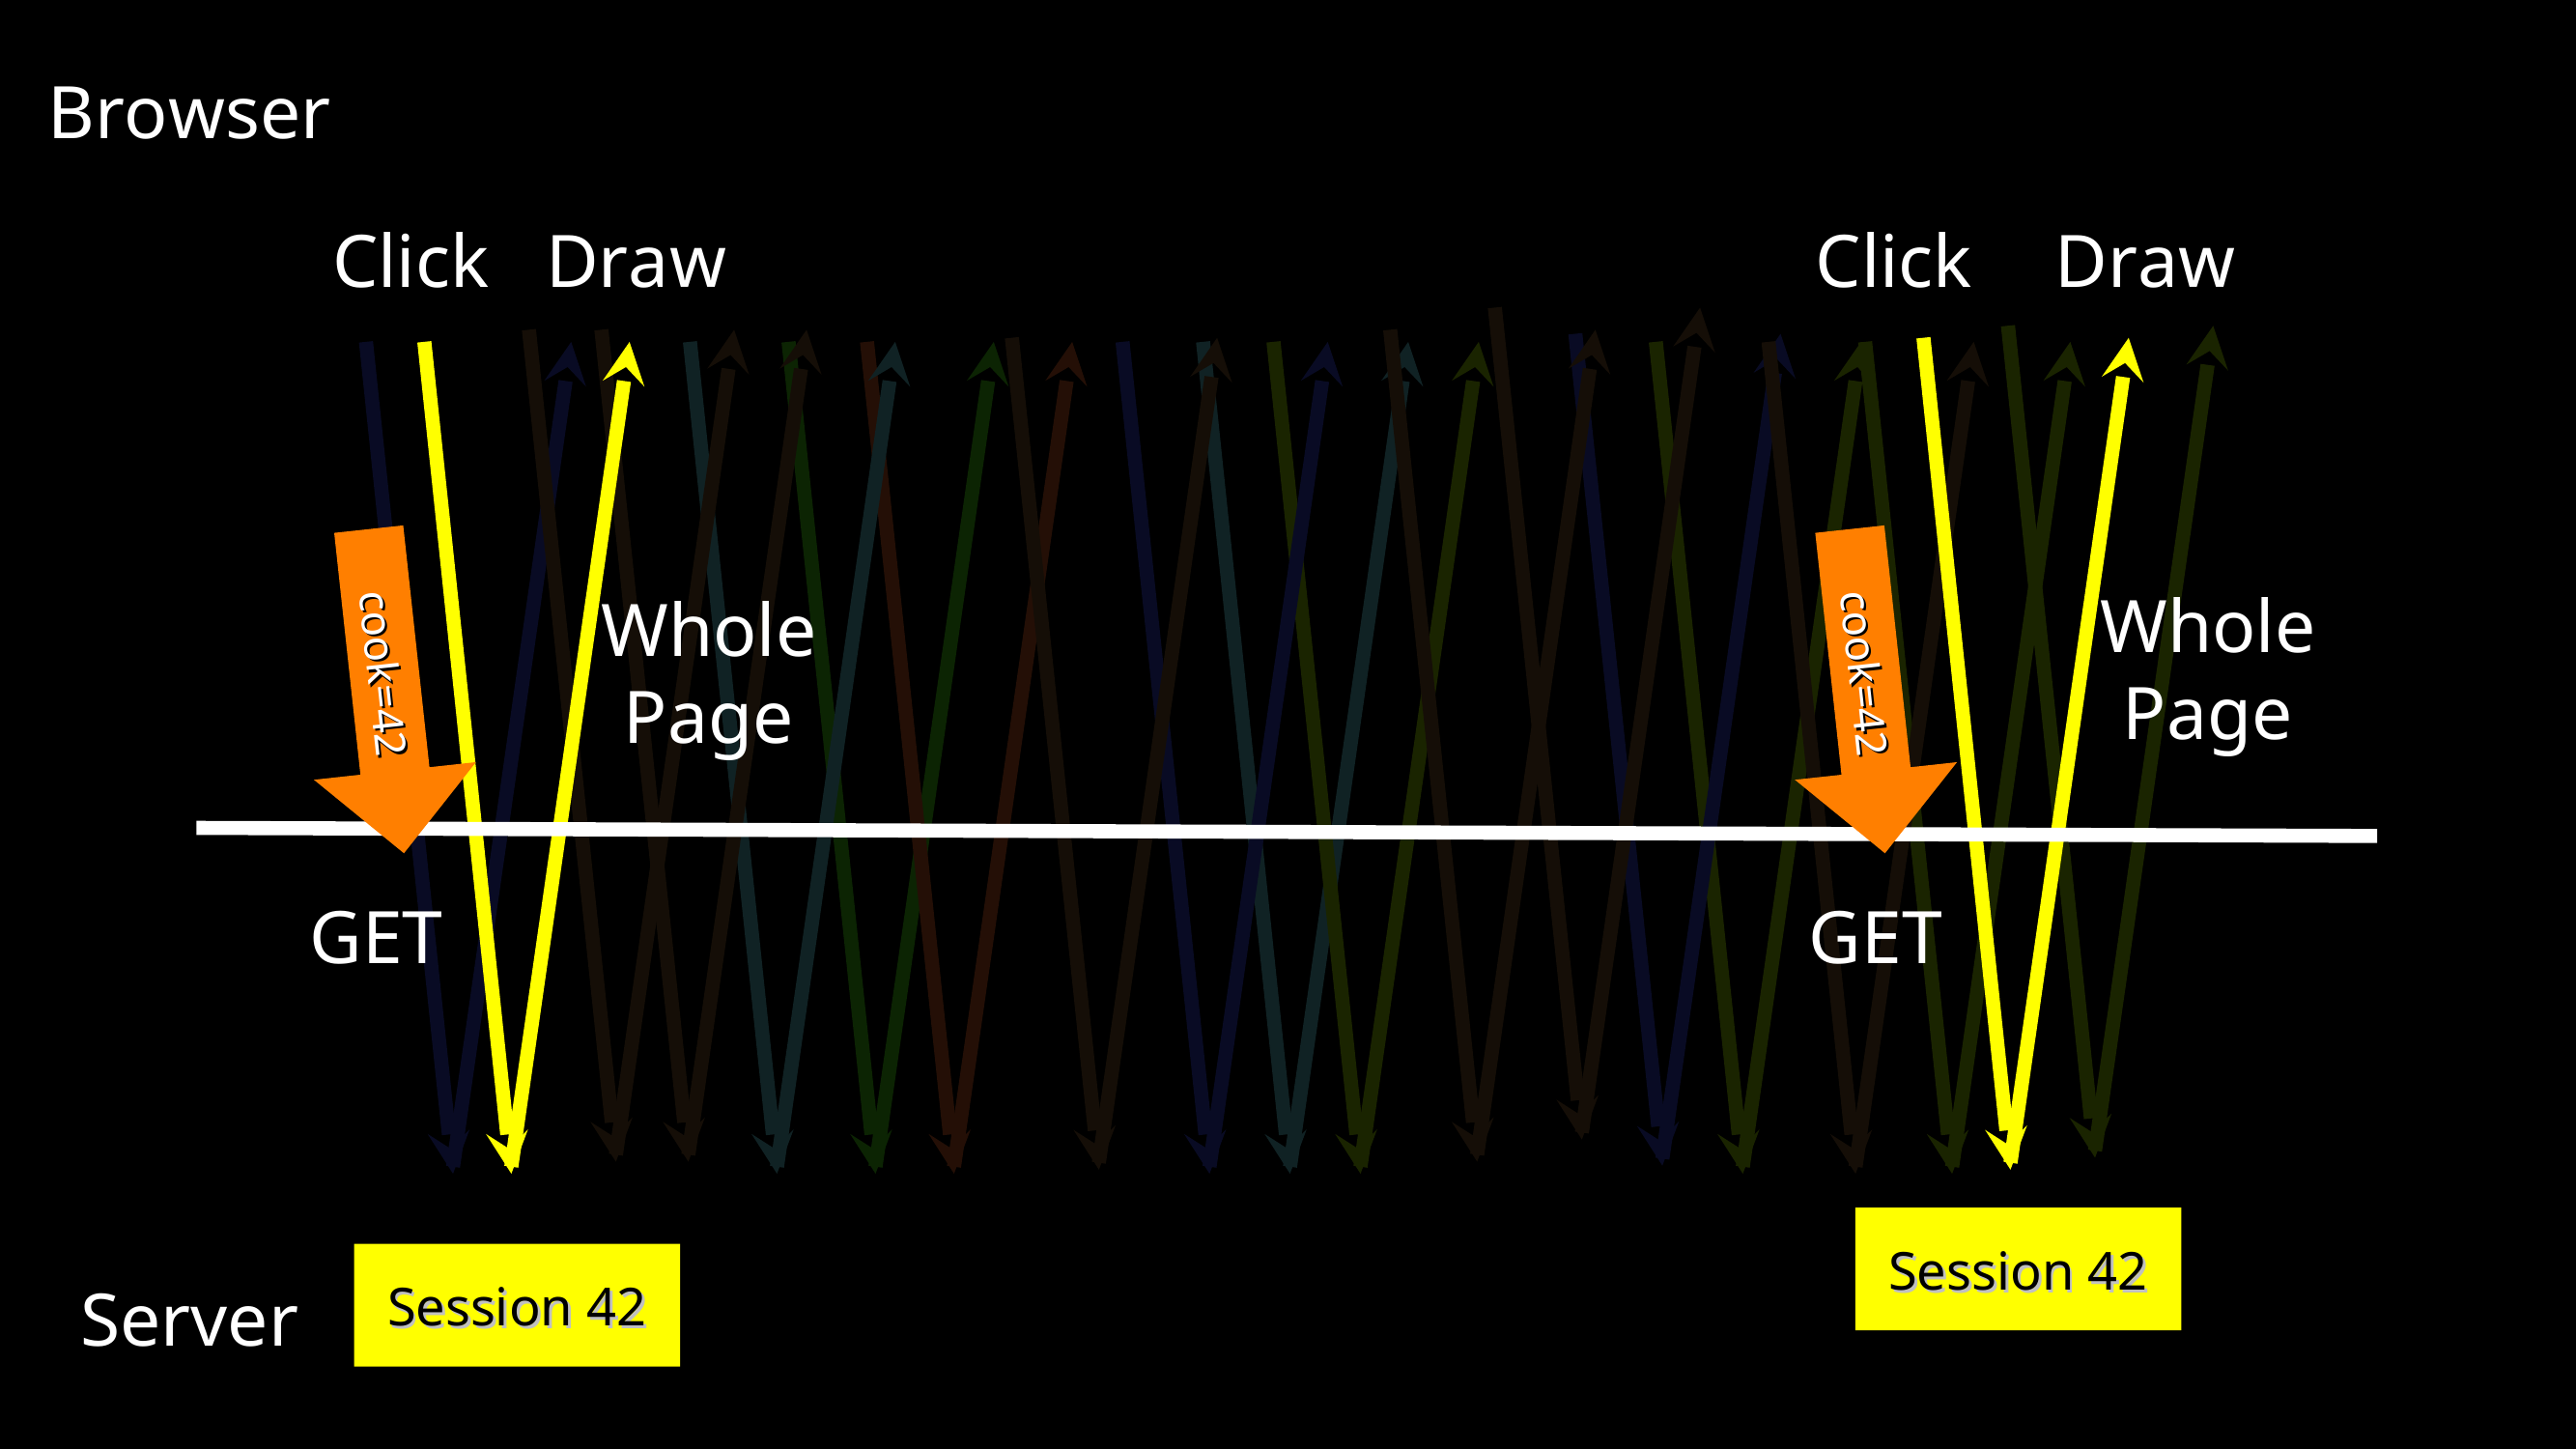

Browser
Click
Draw
Click
Draw
Whole
Page
Whole
Page
cook=42
cook=42
GET
GET
Session 42
Session 42
Server